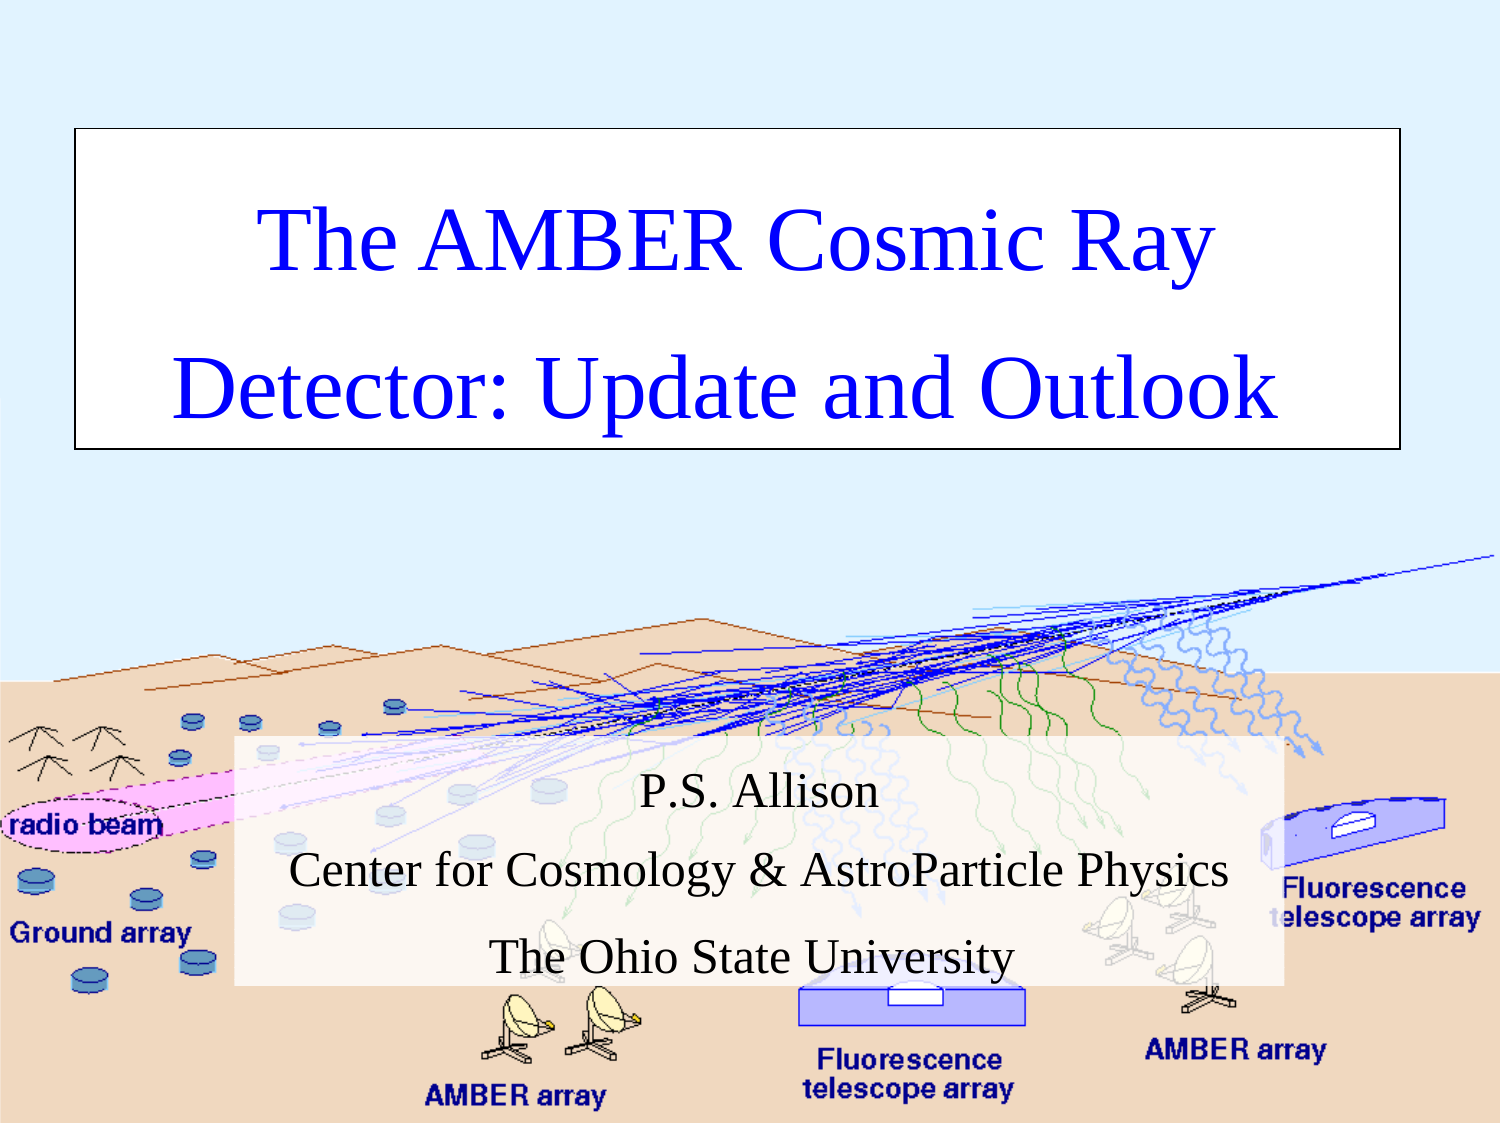

# The AMBER Cosmic Ray Detector: Update and Outlook
P.S. Allison
Center for Cosmology & AstroParticle Physics
The Ohio State University